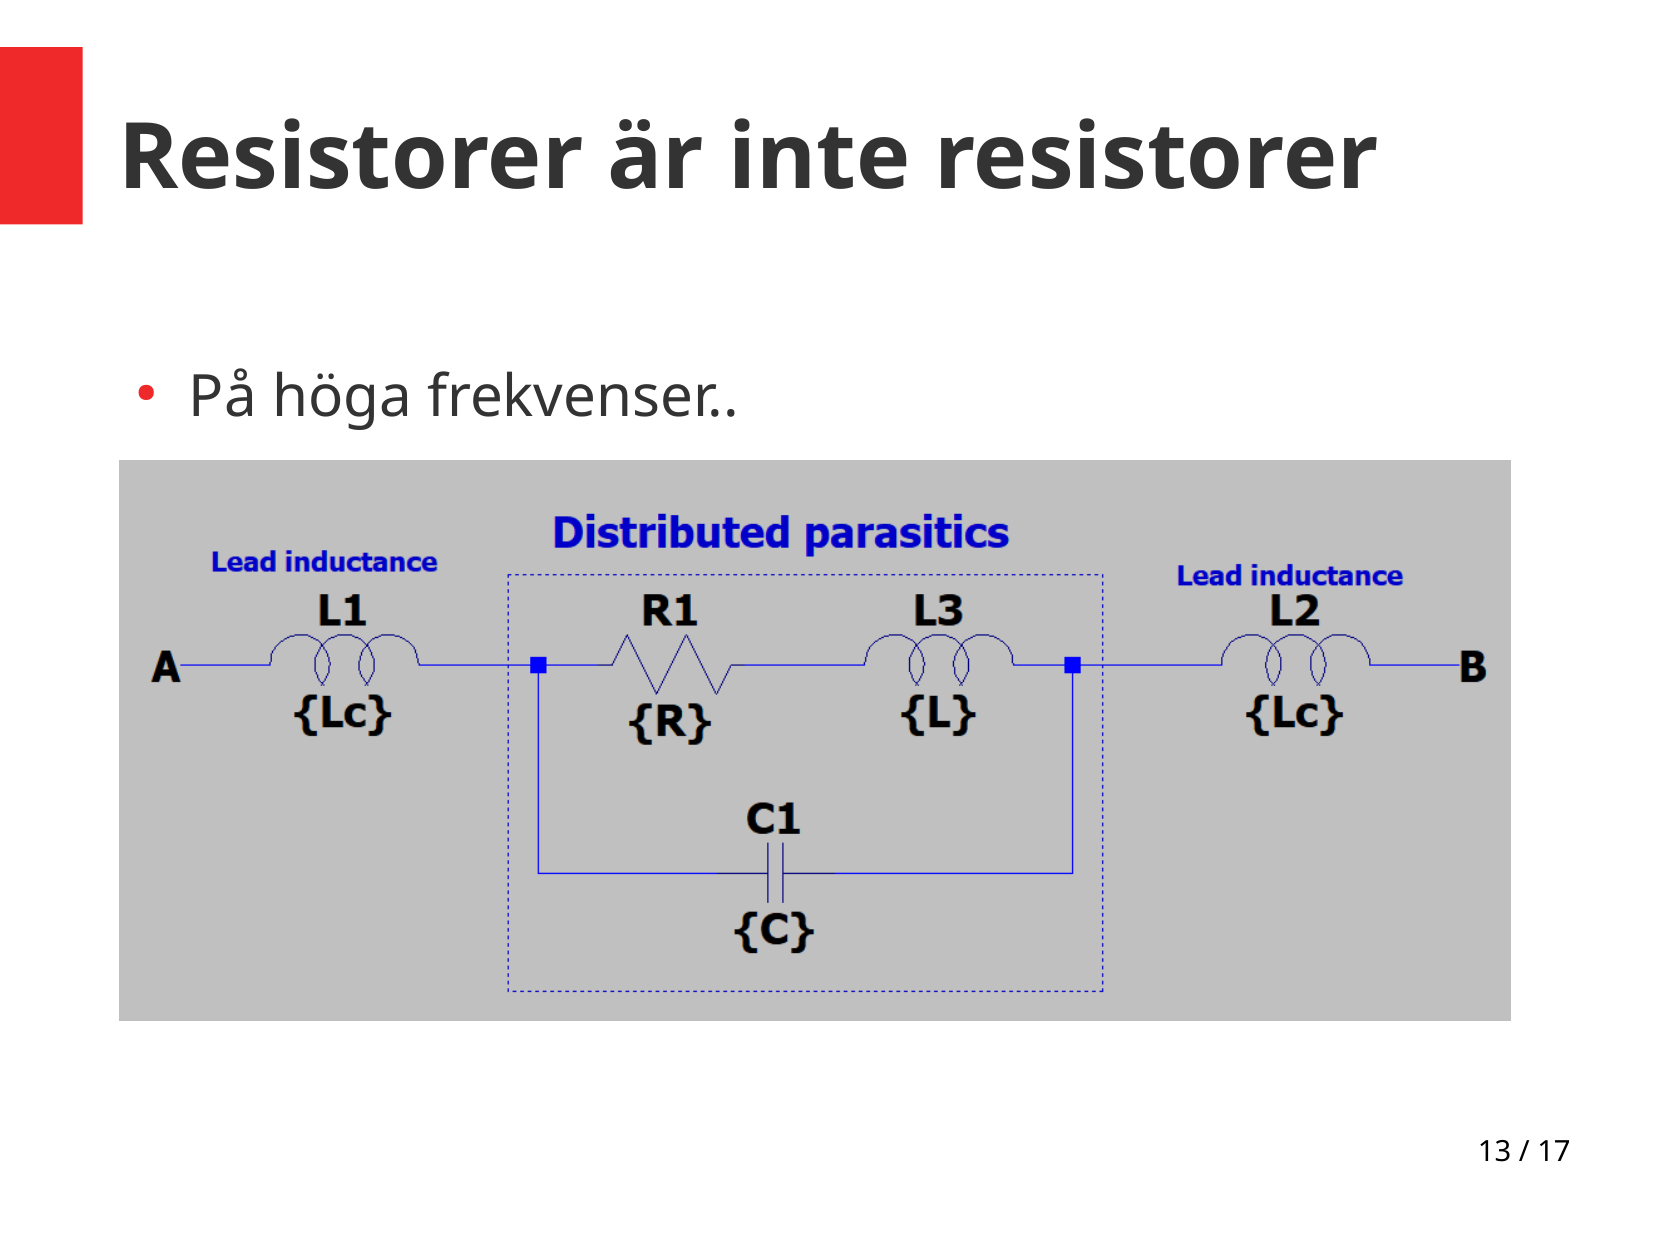

# Resistorer är inte resistorer
På höga frekvenser..
13